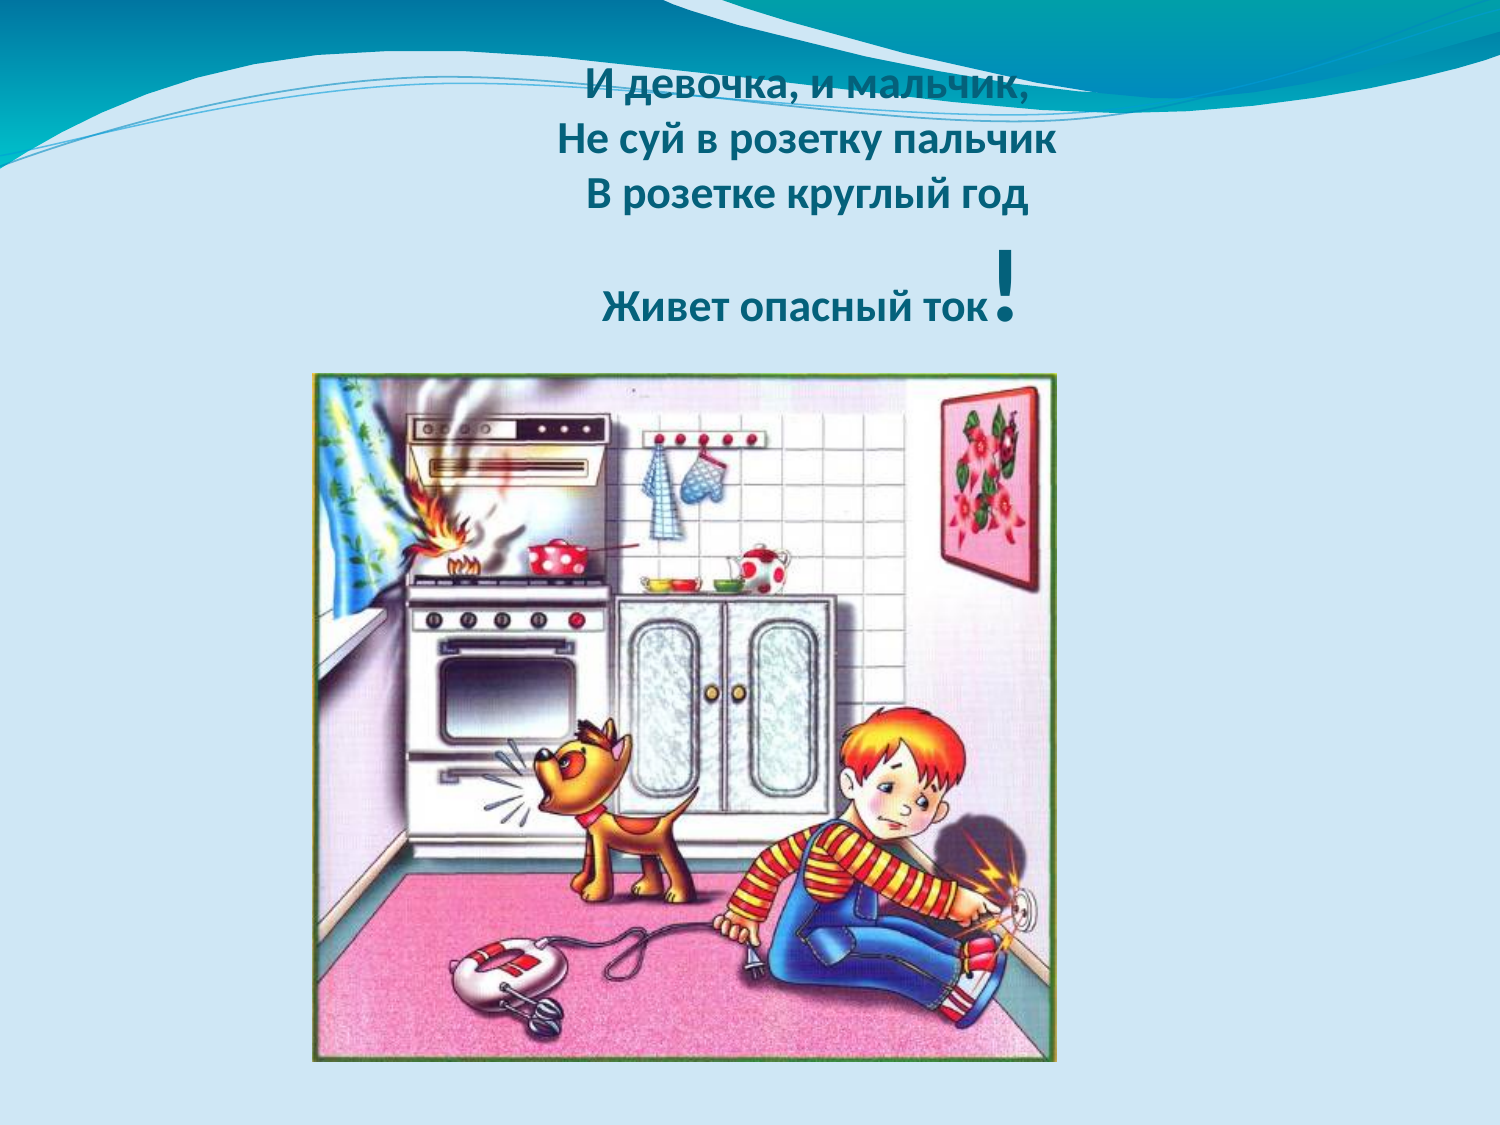

# И девочка, и мальчик, Не суй в розетку пальчик В розетке круглый год Живет опасный ток!